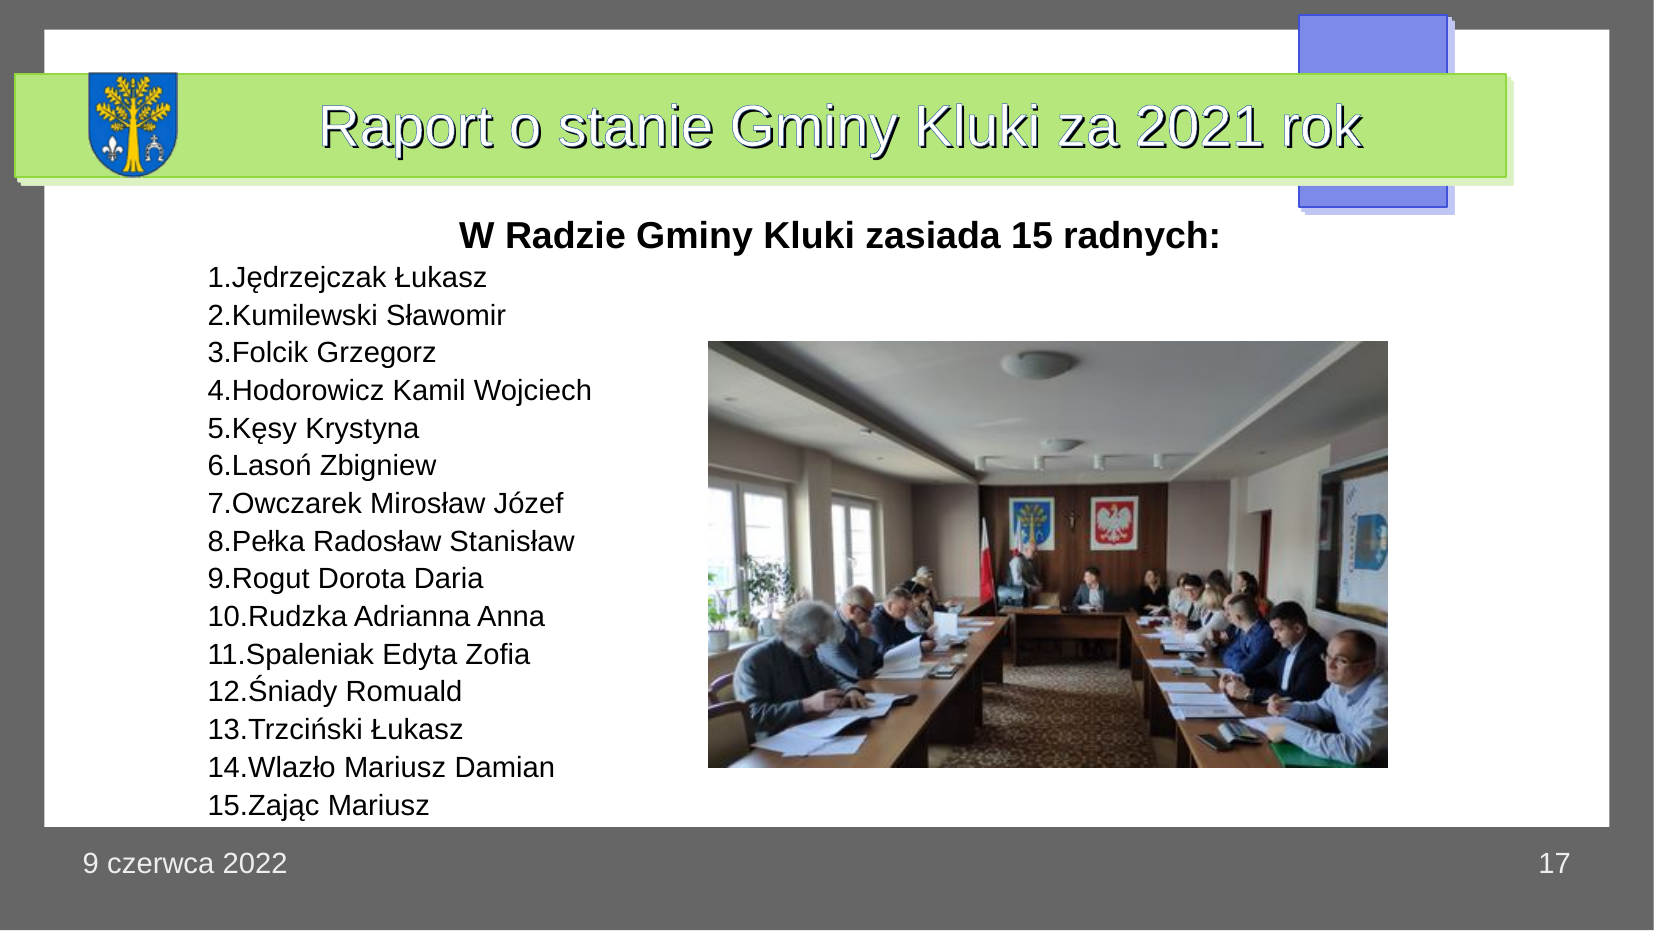

# Raport o stanie Gminy Kluki za 2021 rok
W Radzie Gminy Kluki zasiada 15 radnych:
1.Jędrzejczak Łukasz
2.Kumilewski Sławomir
3.Folcik Grzegorz
4.Hodorowicz Kamil Wojciech
5.Kęsy Krystyna
6.Lasoń Zbigniew
7.Owczarek Mirosław Józef
8.Pełka Radosław Stanisław
9.Rogut Dorota Daria
10.Rudzka Adrianna Anna
11.Spaleniak Edyta Zofia
12.Śniady Romuald
13.Trzciński Łukasz
14.Wlazło Mariusz Damian
15.Zając Mariusz
9 czerwca 2022
17